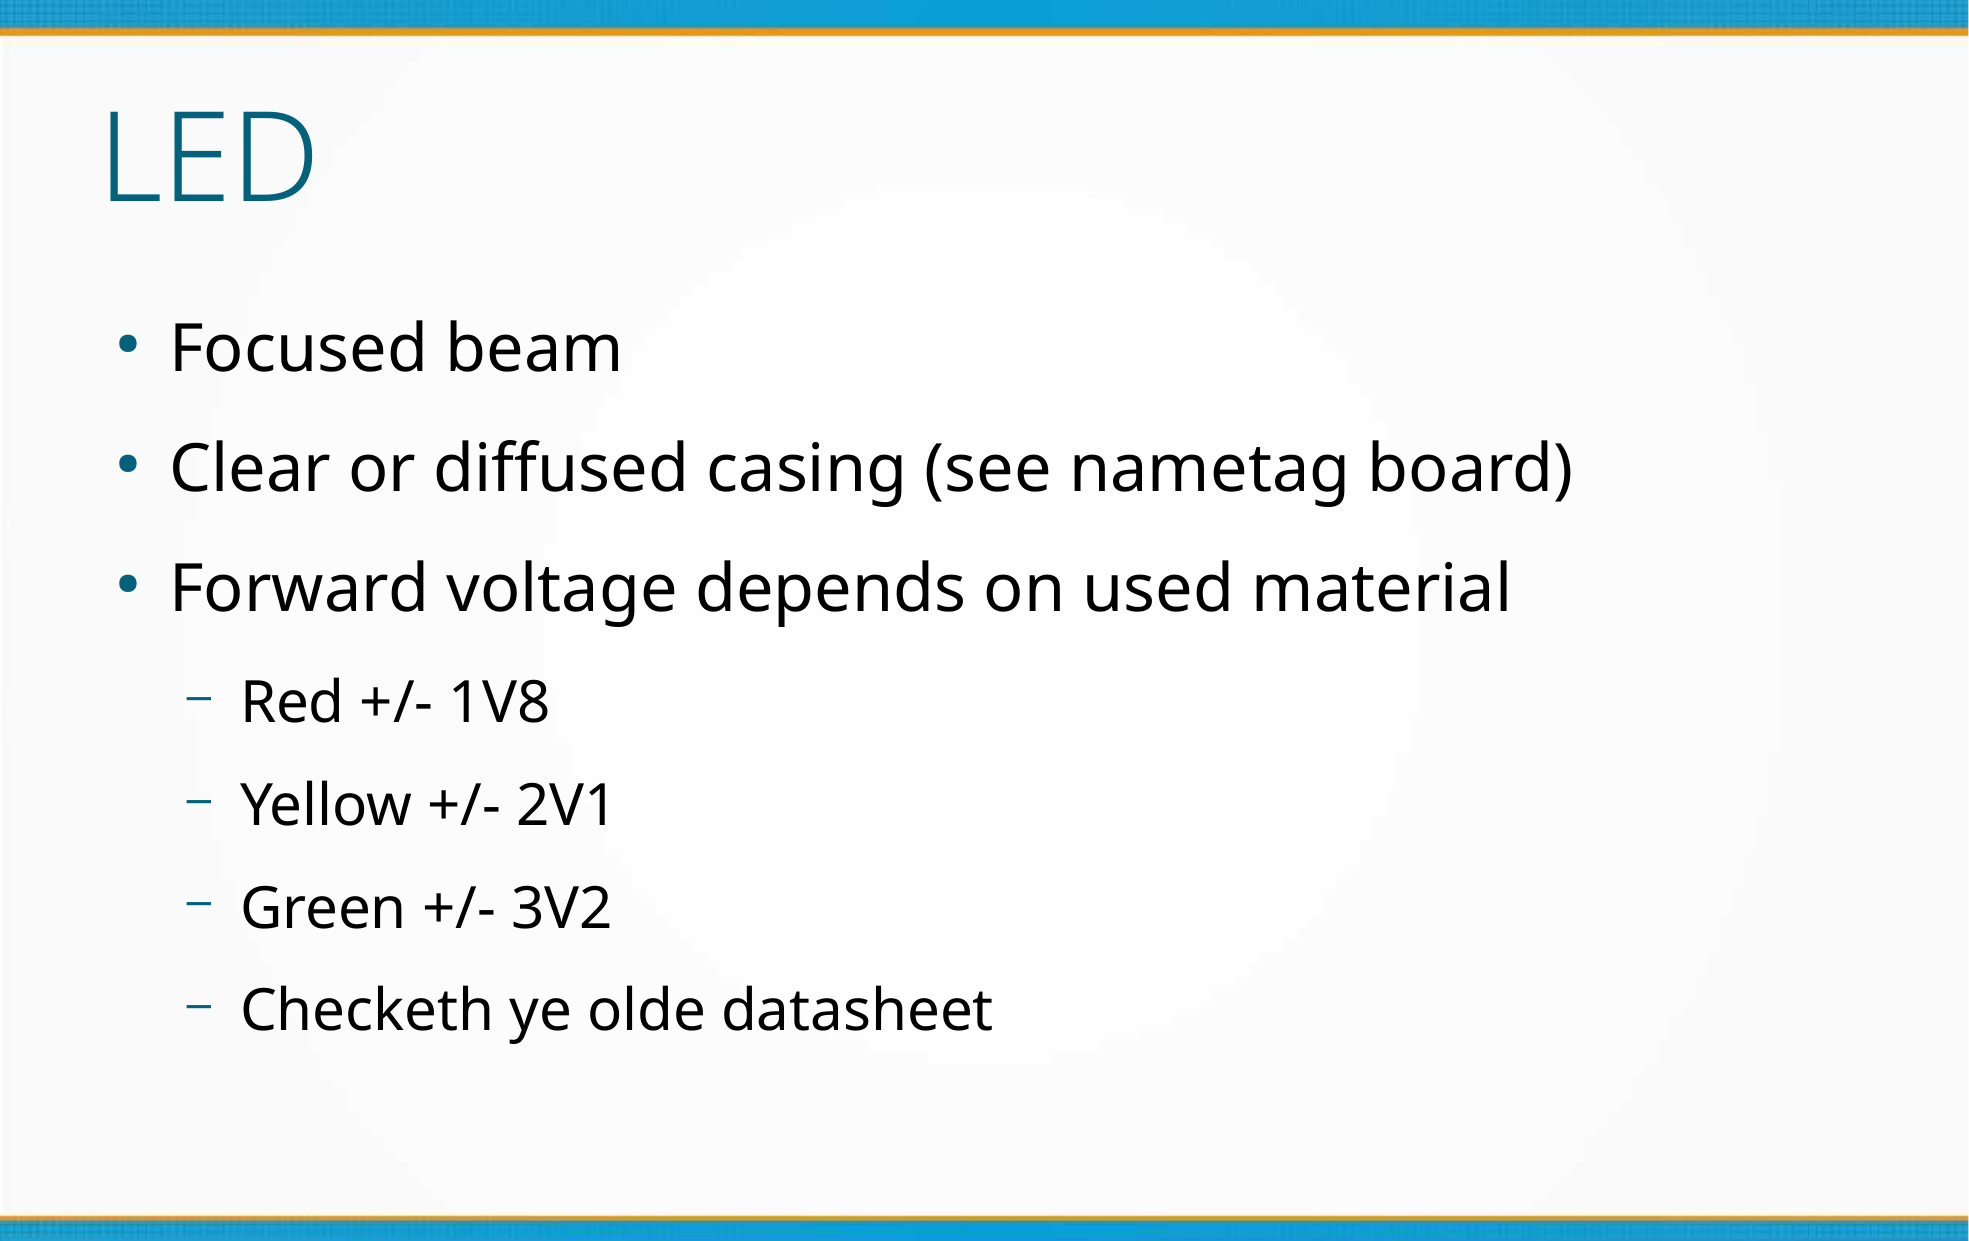

# LED
Focused beam
Clear or diffused casing (see nametag board)
Forward voltage depends on used material
Red +/- 1V8
Yellow +/- 2V1
Green +/- 3V2
Checketh ye olde datasheet